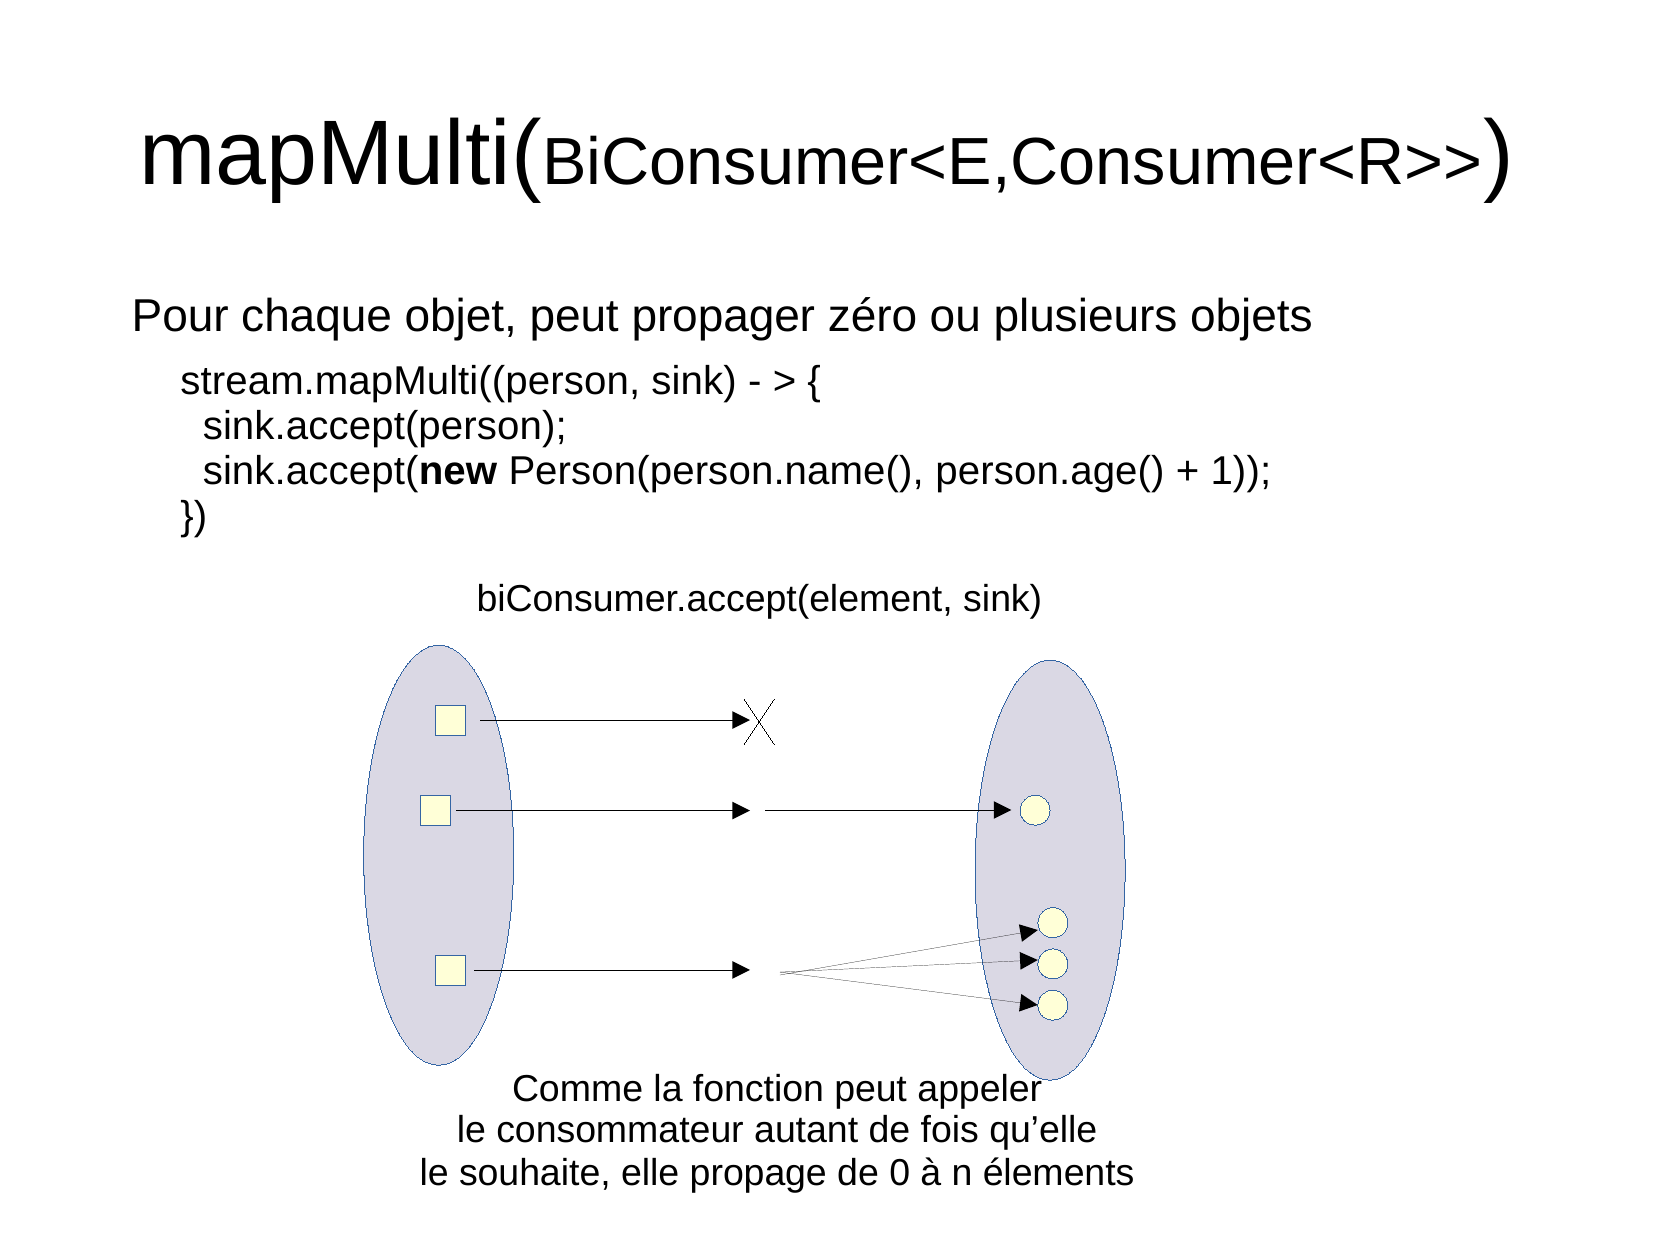

# mapMulti(BiConsumer<E,Consumer<R>>)
Pour chaque objet, peut propager zéro ou plusieurs objets
stream.mapMulti((person, sink) - > {
 sink.accept(person);
 sink.accept(new Person(person.name(), person.age() + 1));
})
biConsumer.accept(element, sink)
Comme la fonction peut appeler
le consommateur autant de fois qu’elle
le souhaite, elle propage de 0 à n élements